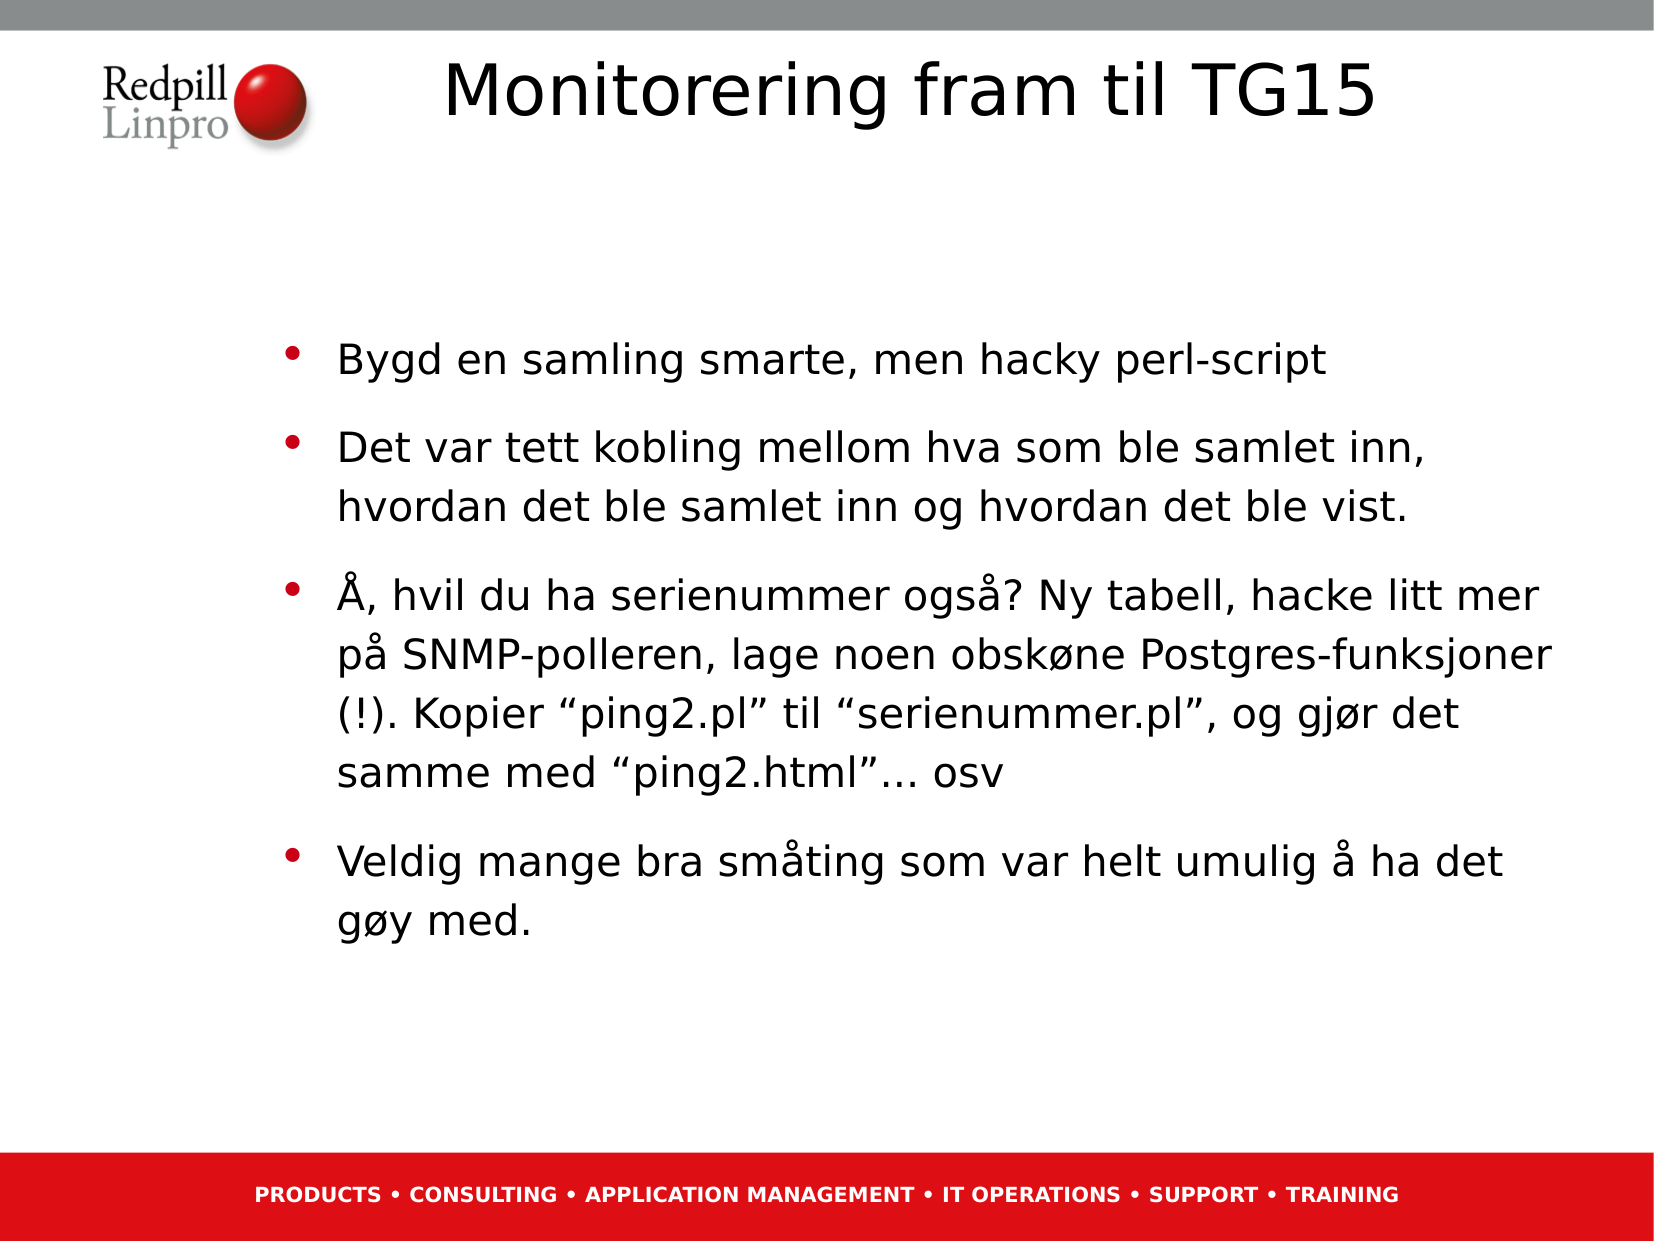

# Monitorering fram til TG15
Bygd en samling smarte, men hacky perl-script
Det var tett kobling mellom hva som ble samlet inn, hvordan det ble samlet inn og hvordan det ble vist.
Å, hvil du ha serienummer også? Ny tabell, hacke litt mer på SNMP-polleren, lage noen obskøne Postgres-funksjoner (!). Kopier “ping2.pl” til “serienummer.pl”, og gjør det samme med “ping2.html”... osv
Veldig mange bra småting som var helt umulig å ha det gøy med.